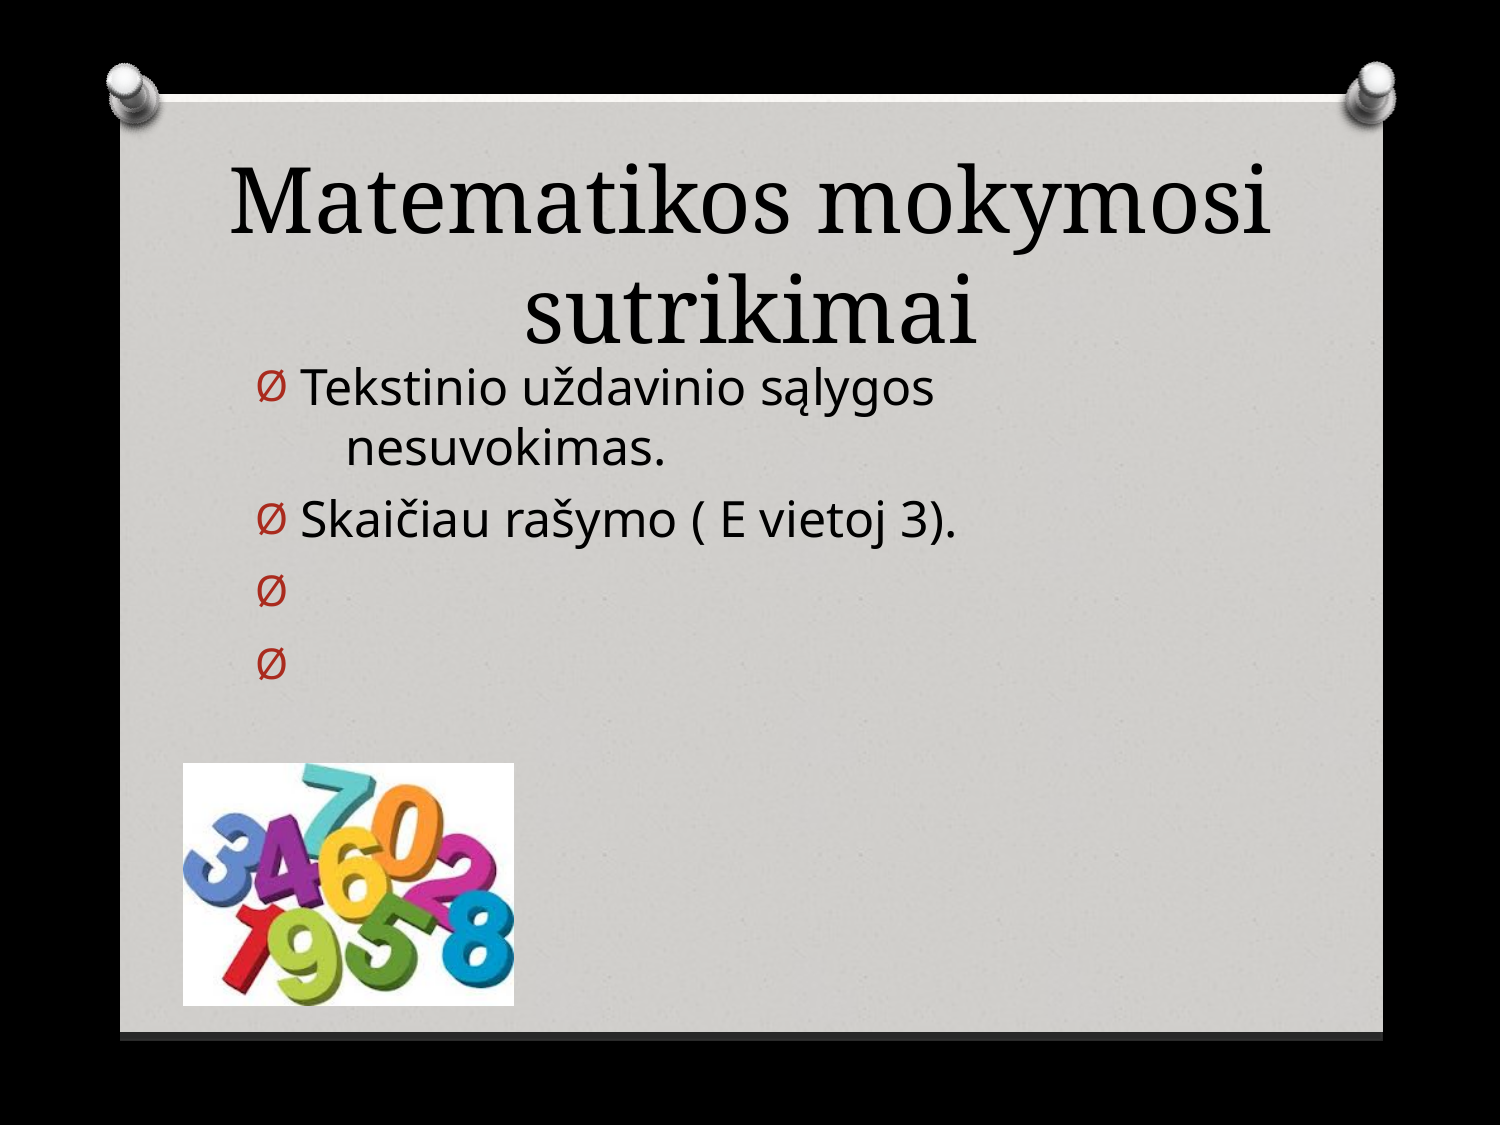

# Matematikos mokymosi sutrikimai
Tekstinio uždavinio sąlygos nesuvokimas.
Skaičiau rašymo ( E vietoj 3).